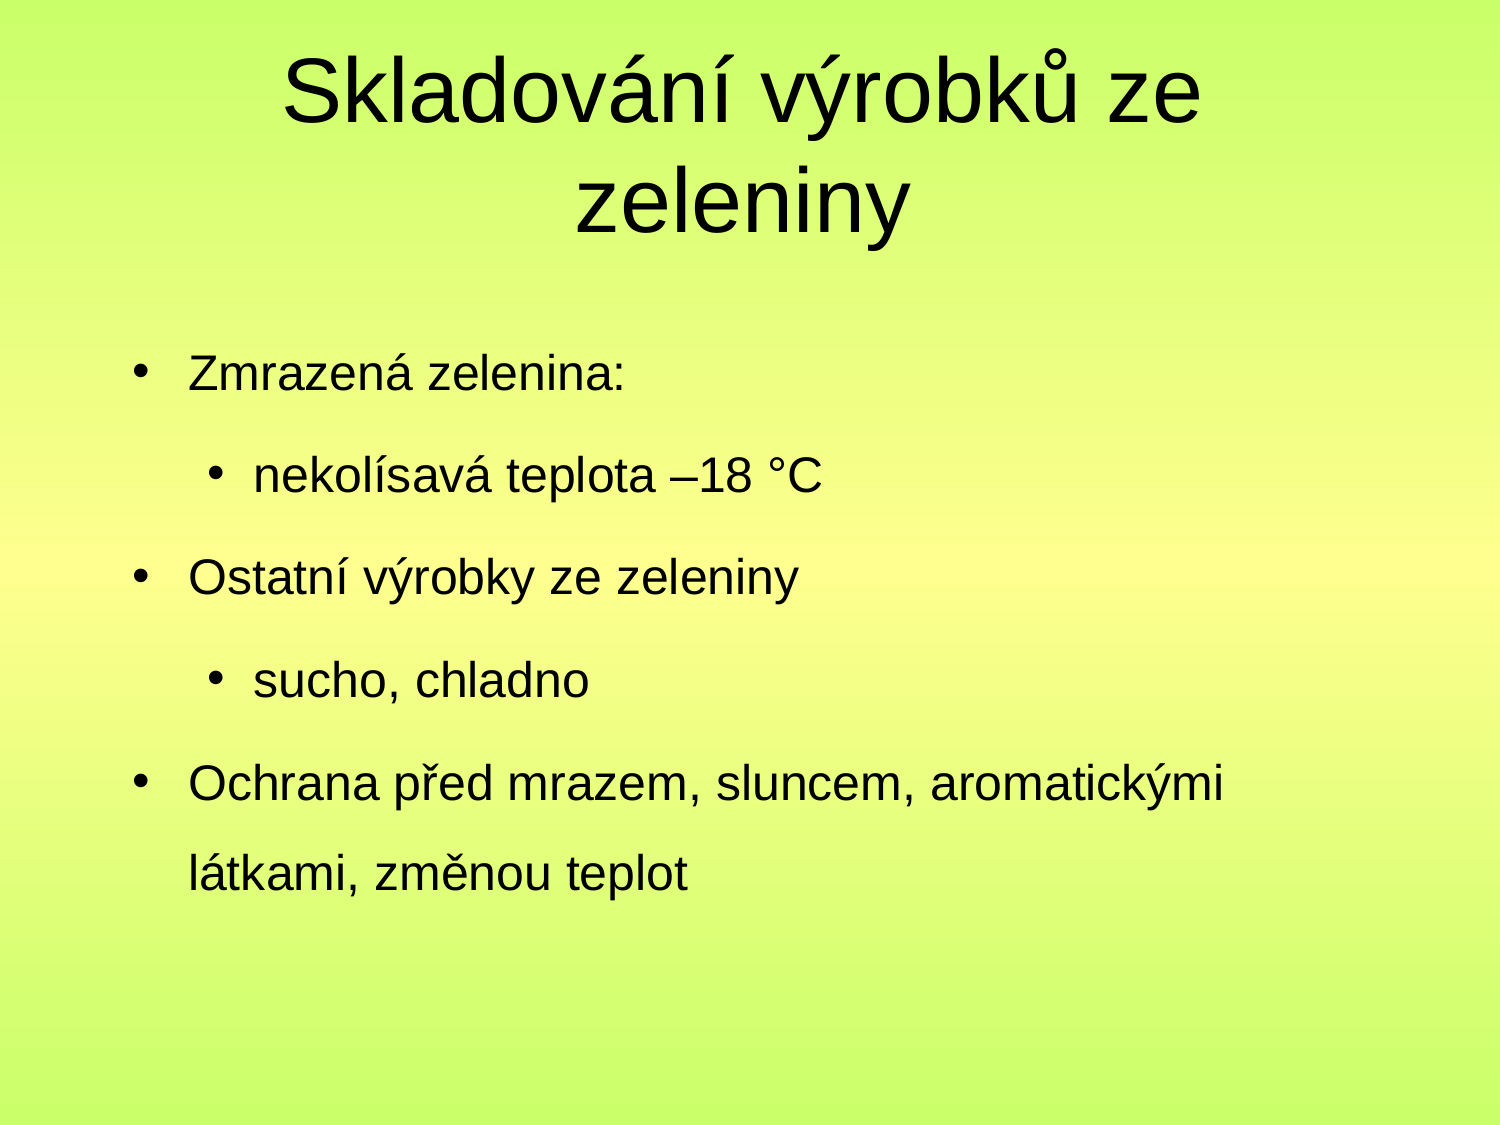

# Skladování výrobků ze zeleniny
Zmrazená zelenina:
nekolísavá teplota –18 °C
Ostatní výrobky ze zeleniny
sucho, chladno
Ochrana před mrazem, sluncem, aromatickými látkami, změnou teplot